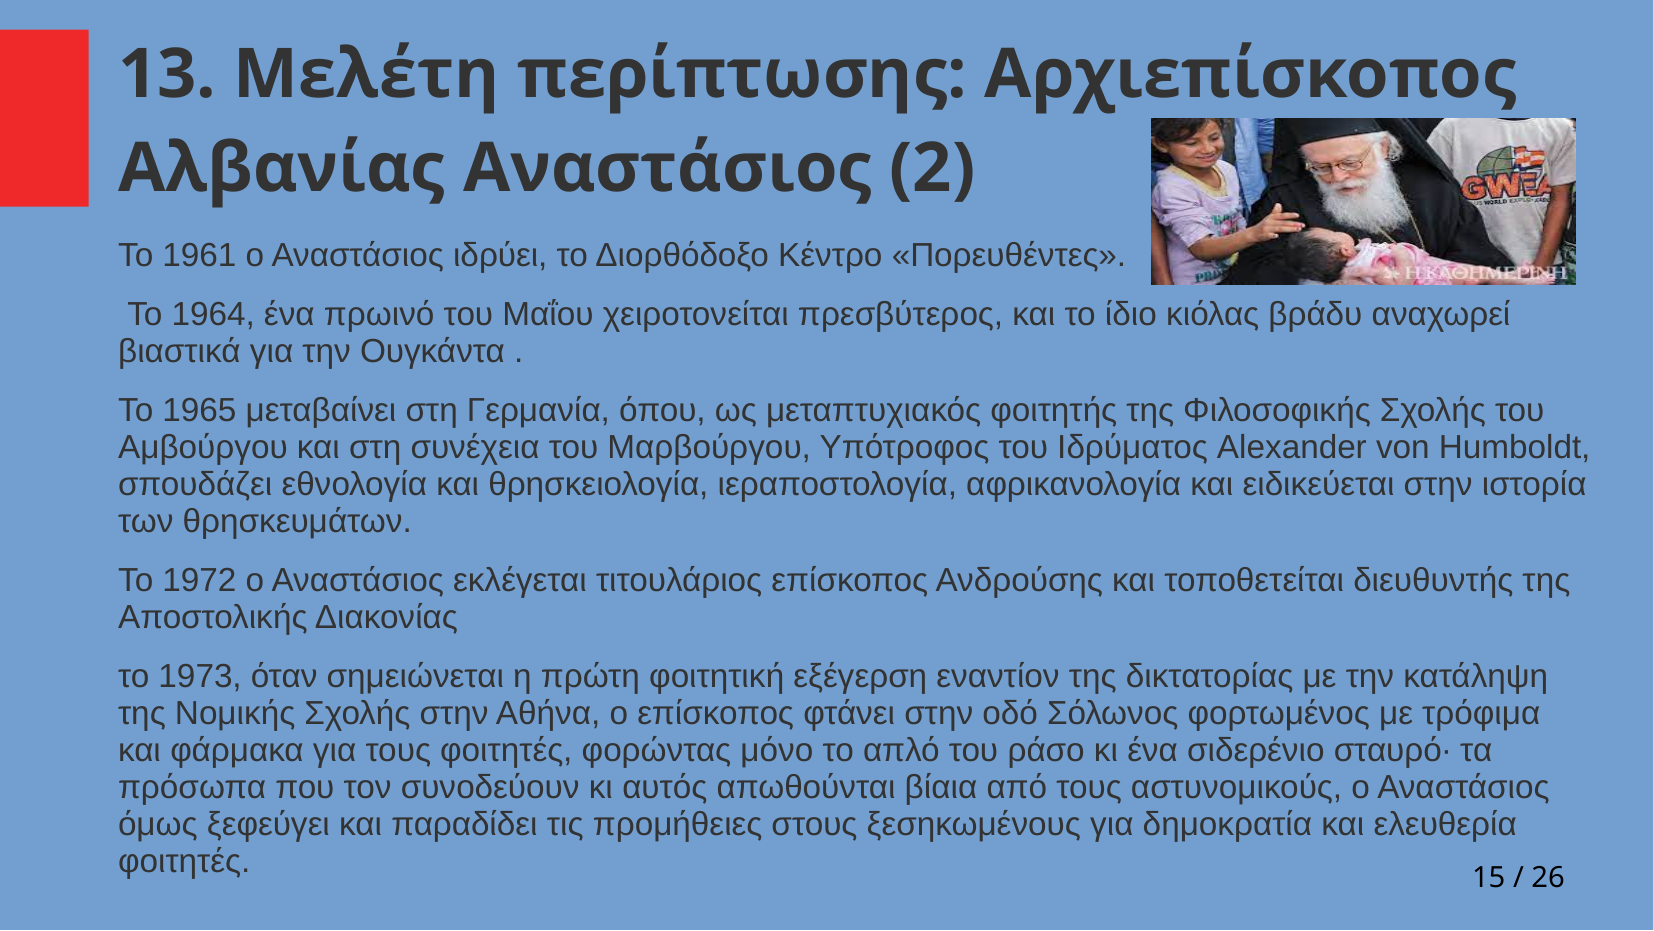

13. Μελέτη περίπτωσης: Αρχιεπίσκοπος Αλβανίας Αναστάσιος (2)
# Το 1961 ο Αναστάσιος ιδρύει, το Διορθόδοξο Κέντρο «Πορευθέντες».
 Το 1964, ένα πρωινό του Μαΐου χειροτονείται πρεσβύτερος, και το ίδιο κιόλας βράδυ αναχωρεί βιαστικά για την Ουγκάντα .
Το 1965 μεταβαίνει στη Γερμανία, όπου, ως μεταπτυχιακός φοιτητής της Φιλοσοφικής Σχολής του Αμβούργου και στη συνέχεια του Μαρβούργου, Υπότροφος του Ιδρύματος Alexander von Humboldt, σπουδάζει εθνολογία και θρησκειολογία, ιεραποστολογία, αφρικανολογία και ειδικεύεται στην ιστορία των θρησκευμάτων.
Το 1972 ο Αναστάσιος εκλέγεται τιτουλάριος επίσκοπος Ανδρούσης και τοποθετείται διευθυντής της Αποστολικής Διακονίας
το 1973, όταν σημειώνεται η πρώτη φοιτητική εξέγερση εναντίον της δικτατορίας με την κατάληψη της Νομικής Σχολής στην Αθήνα, ο επίσκοπος φτάνει στην οδό Σόλωνος φορτωμένος με τρόφιμα και φάρμακα για τους φοιτητές, φορώντας μόνο το απλό του ράσο κι ένα σιδερένιο σταυρό· τα πρόσωπα που τον συνοδεύουν κι αυτός απωθούνται βίαια από τους αστυνομικούς, ο Αναστάσιος όμως ξεφεύγει και παραδίδει τις προμήθειες στους ξεσηκωμένους για δημοκρατία και ελευθερία φοιτητές.
15